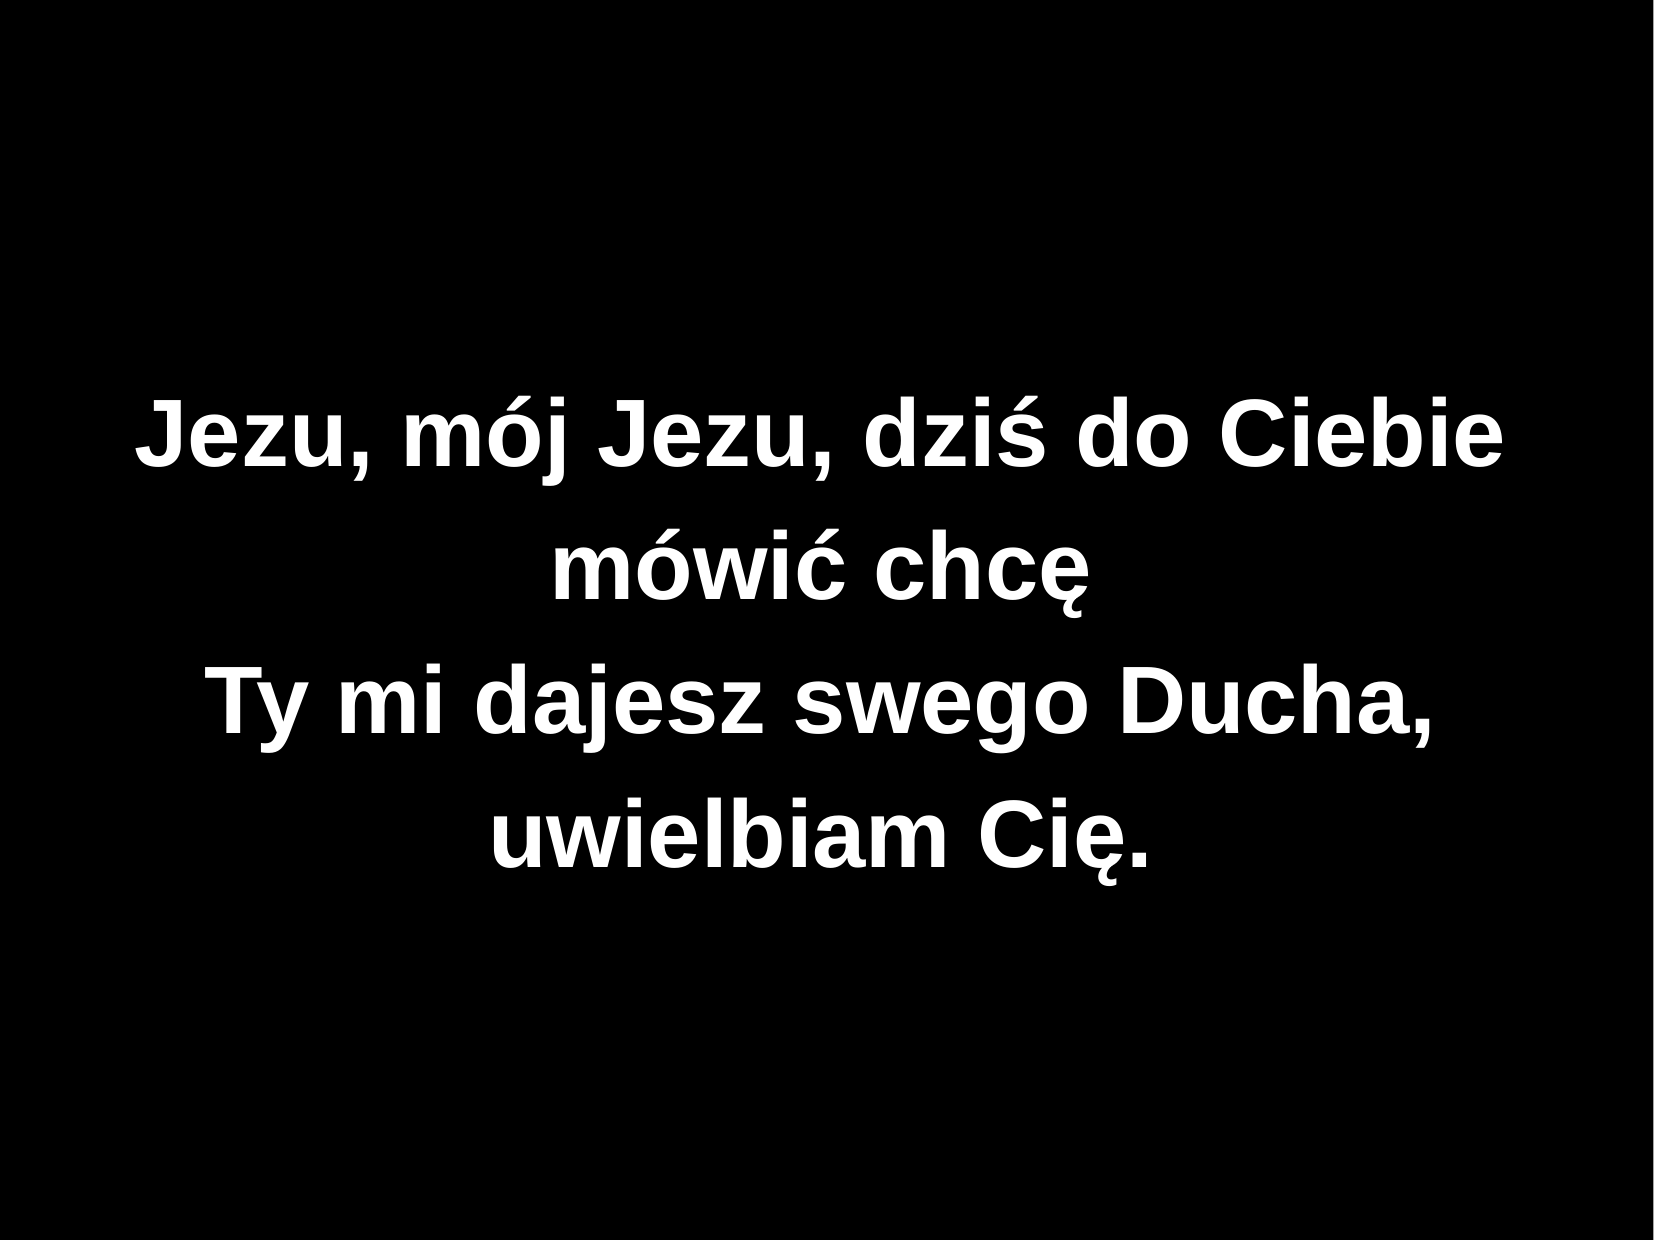

# Jezu, mój Jezu, dziś do Ciebie mówić chcę
Ty mi dajesz swego Ducha, uwielbiam Cię.